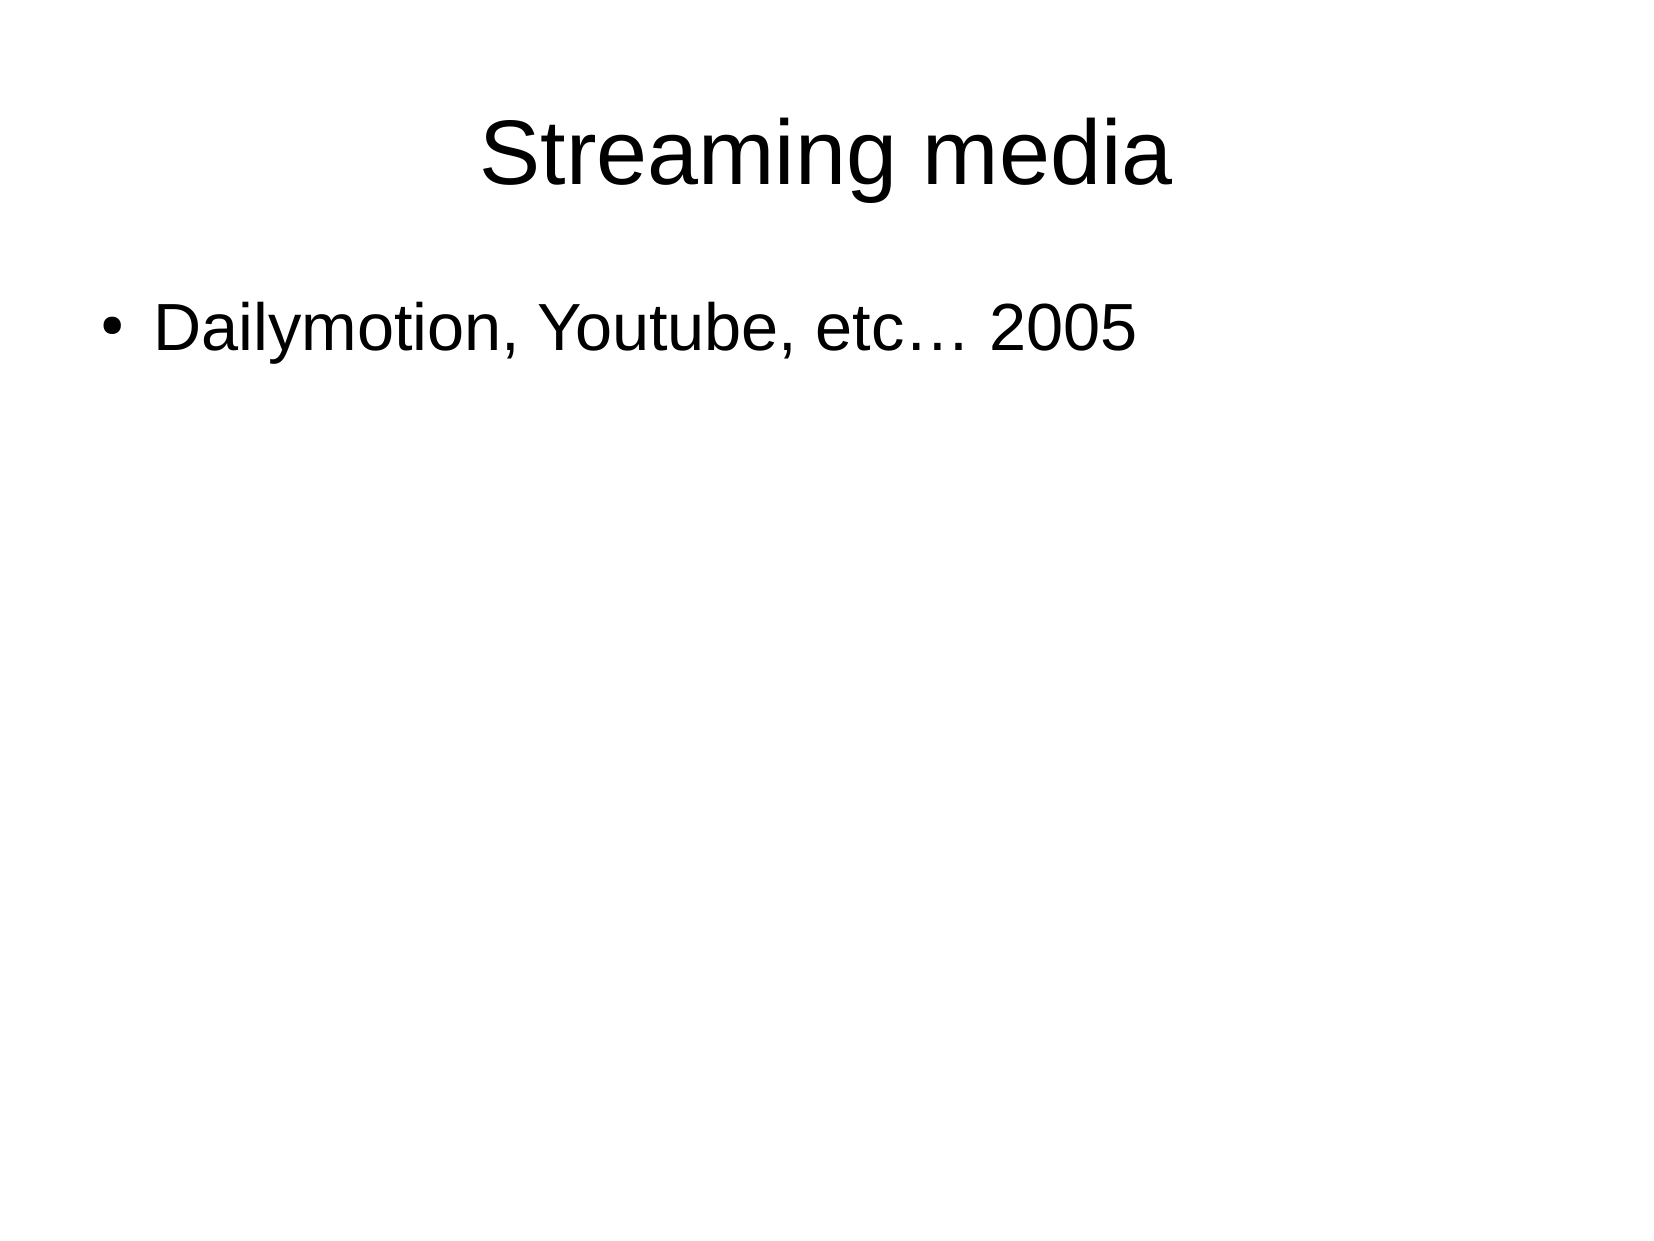

# Streaming media
Dailymotion, Youtube, etc… 2005